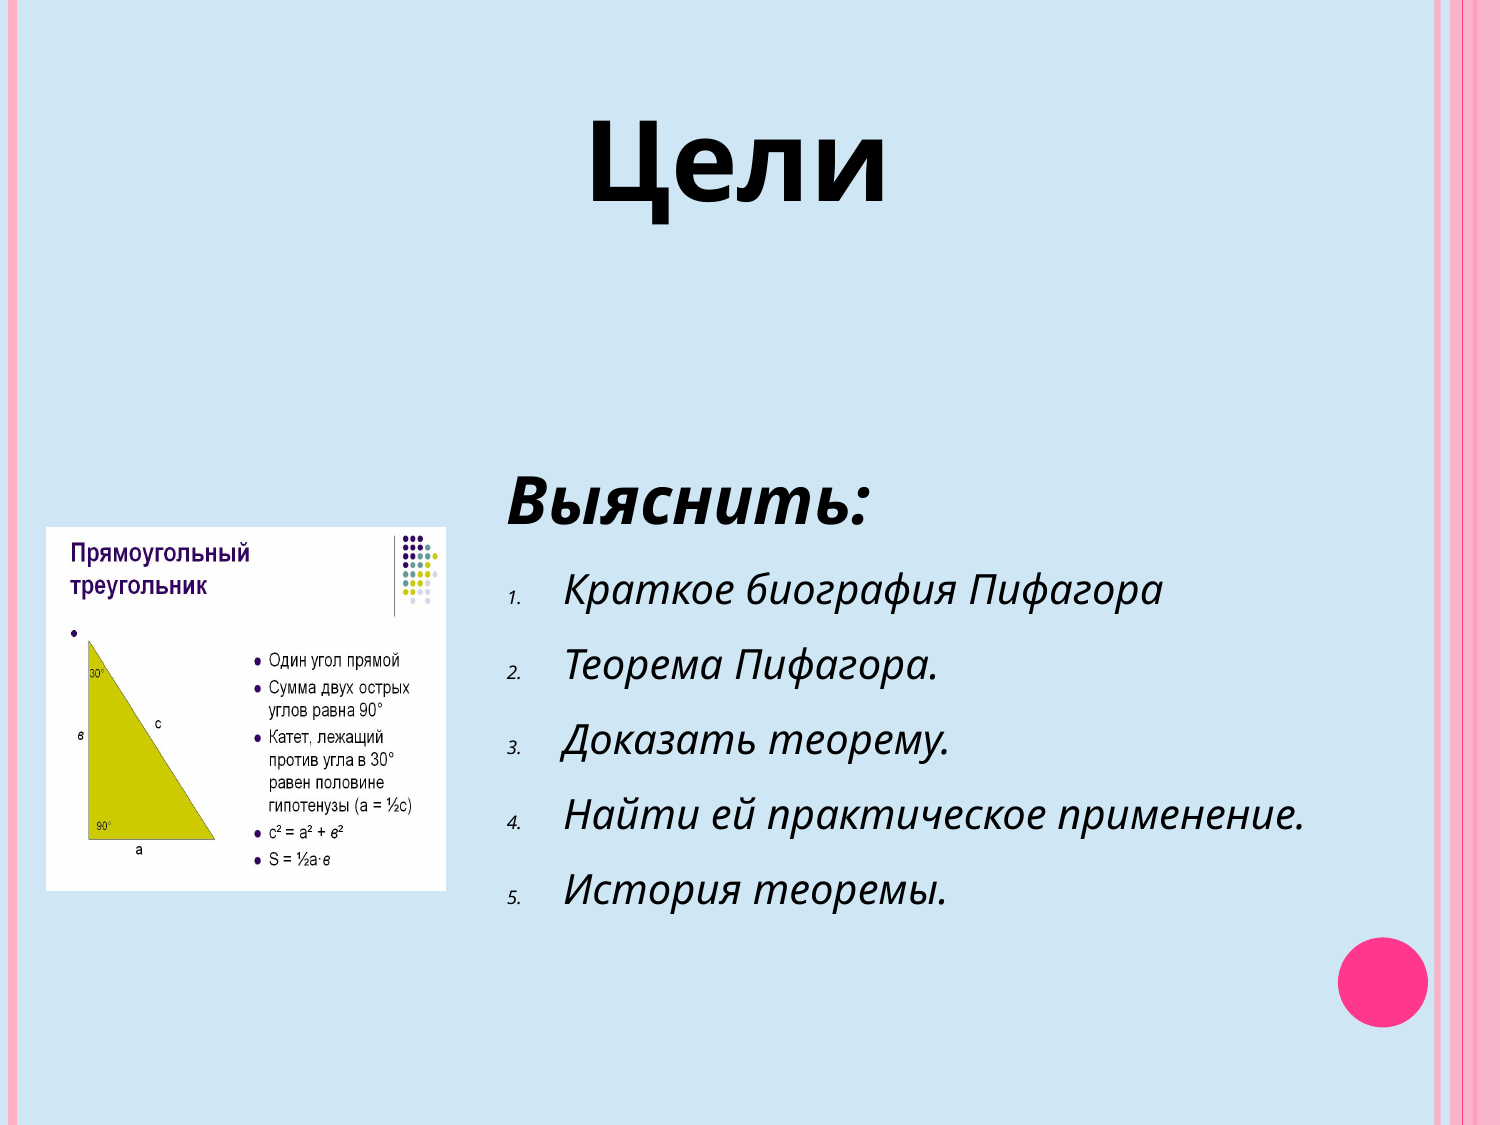

Цели
Выяснить:
Краткое биография Пифагора
Теорема Пифагора.
Доказать теорему.
Найти ей практическое применение.
История теоремы.